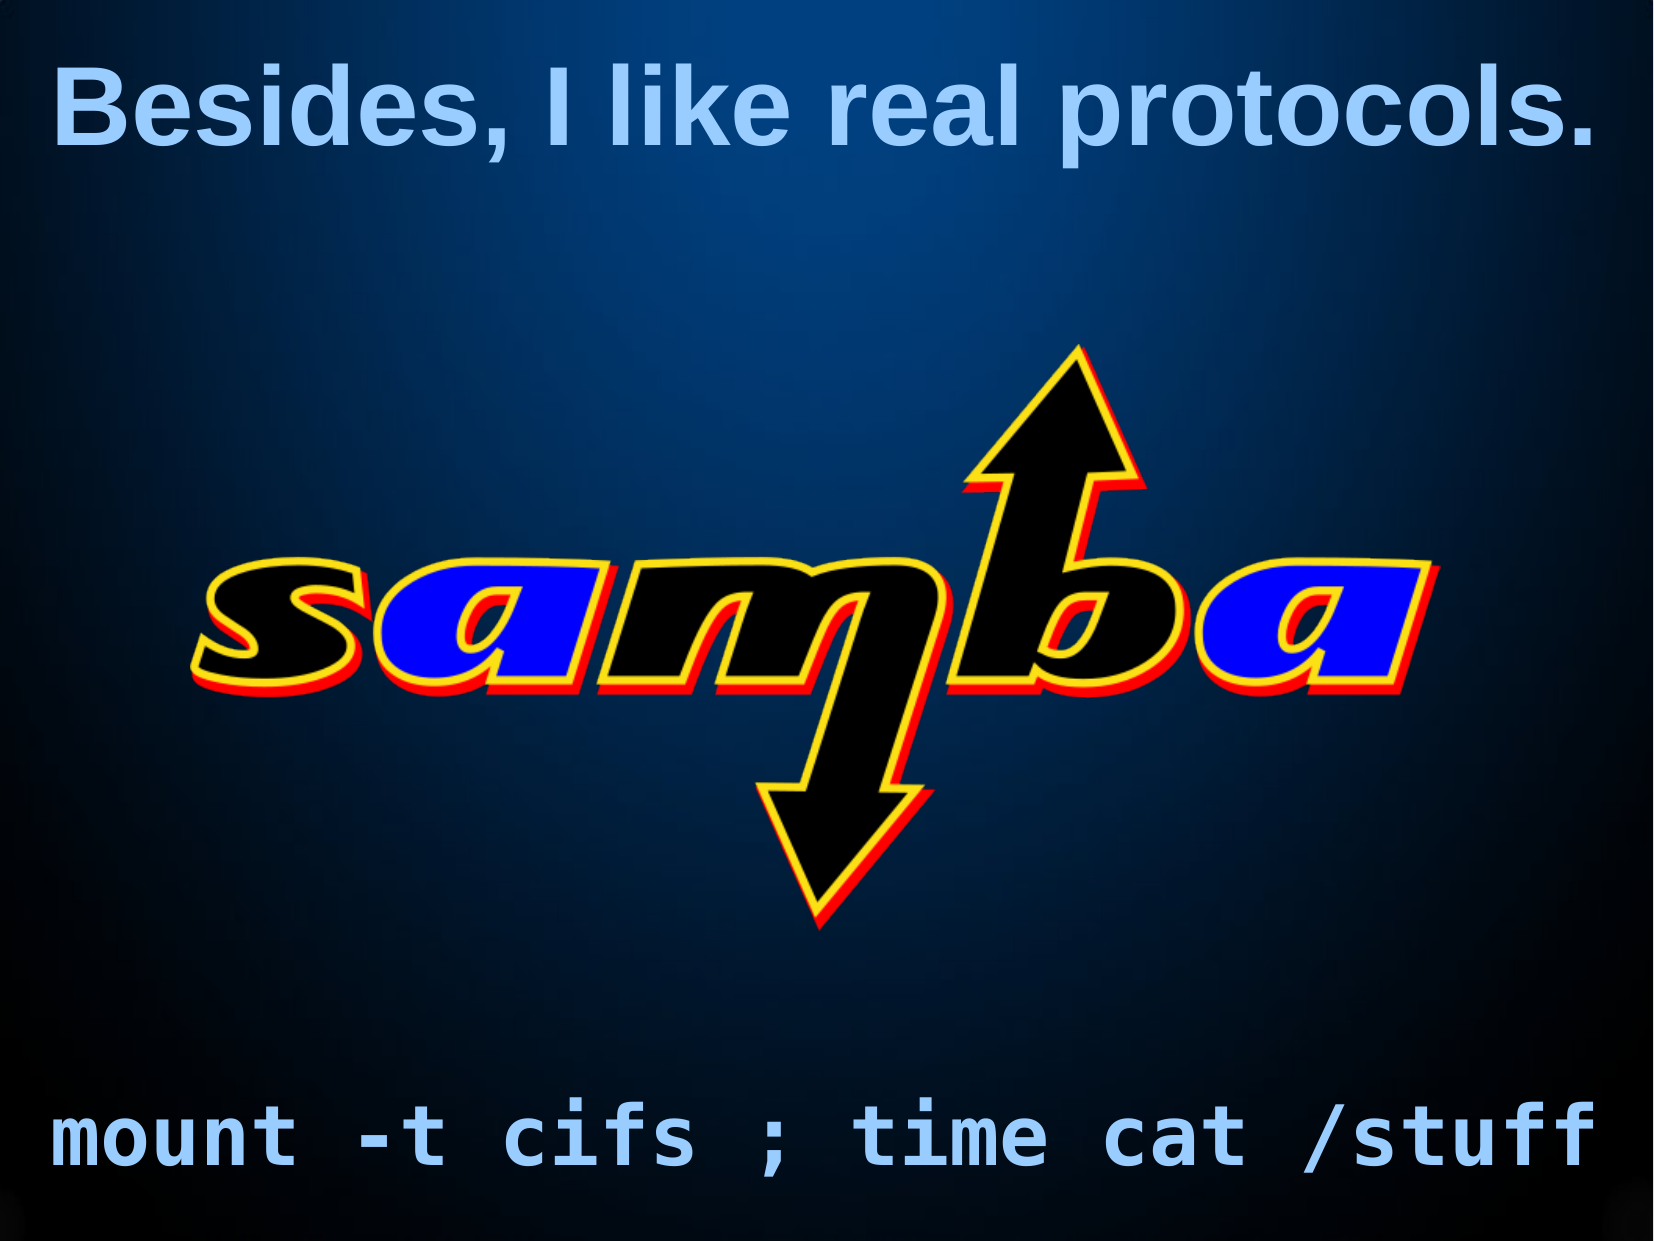

# Besides, I like real protocols.
mount -t cifs ; time cat /stuff